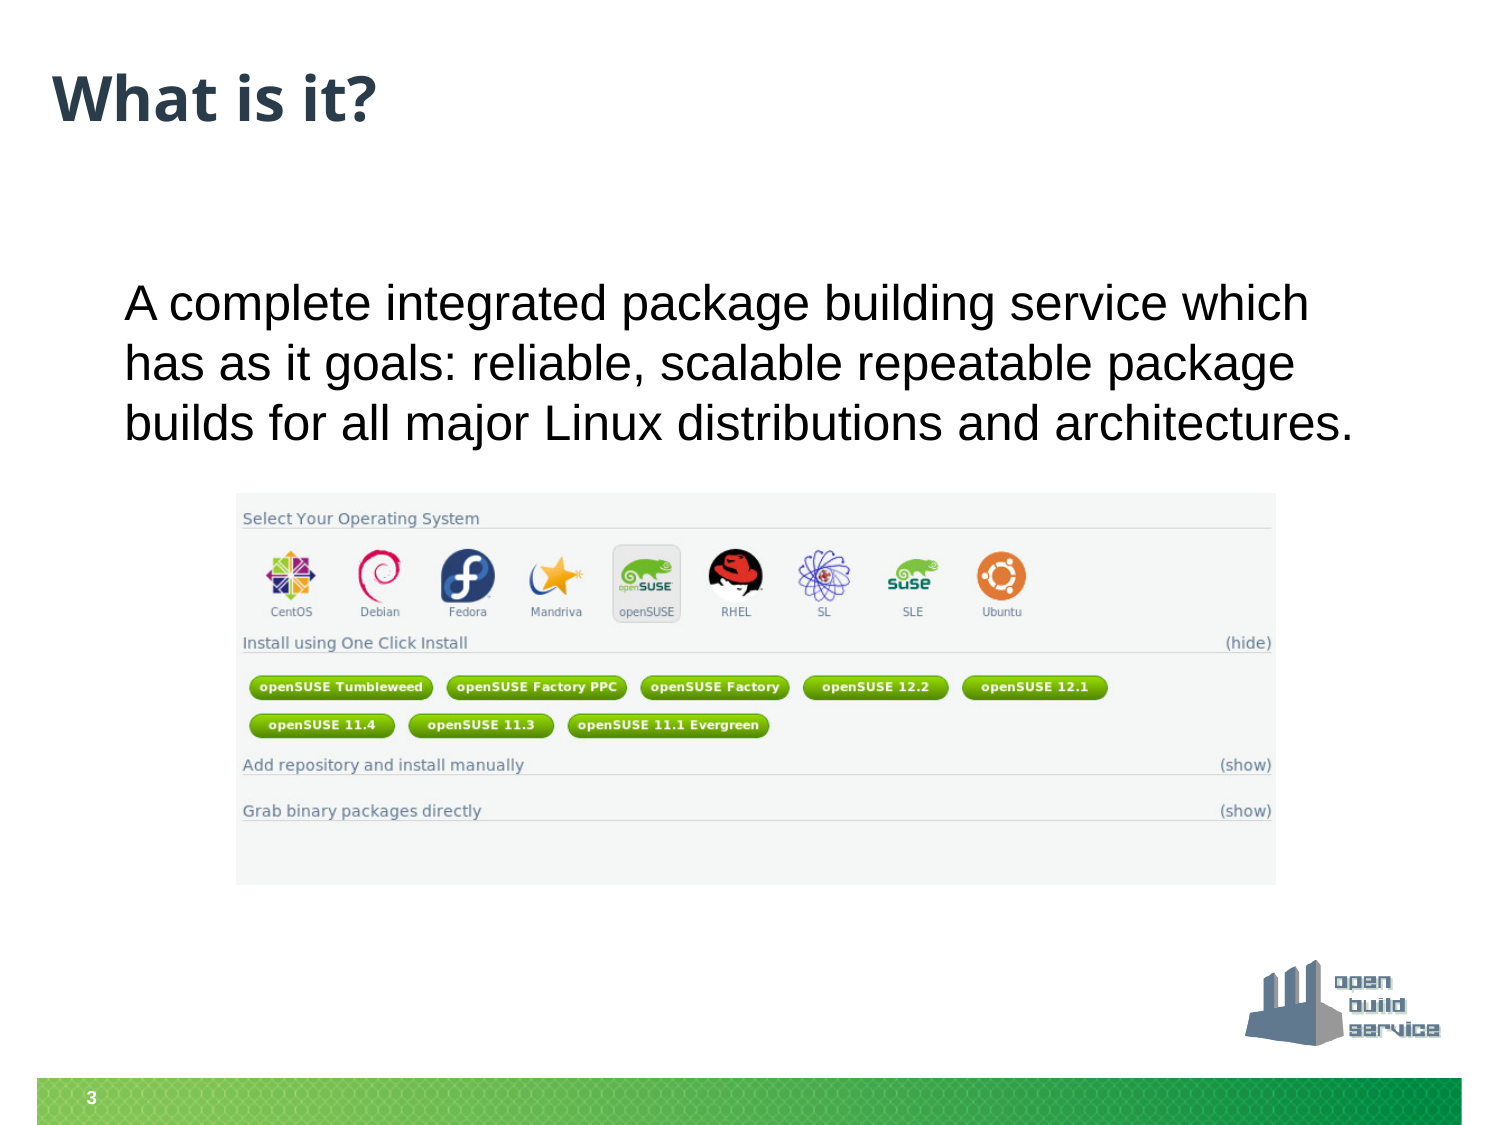

# What is it?
A complete integrated package building service which has as it goals: reliable, scalable repeatable package builds for all major Linux distributions and architectures.